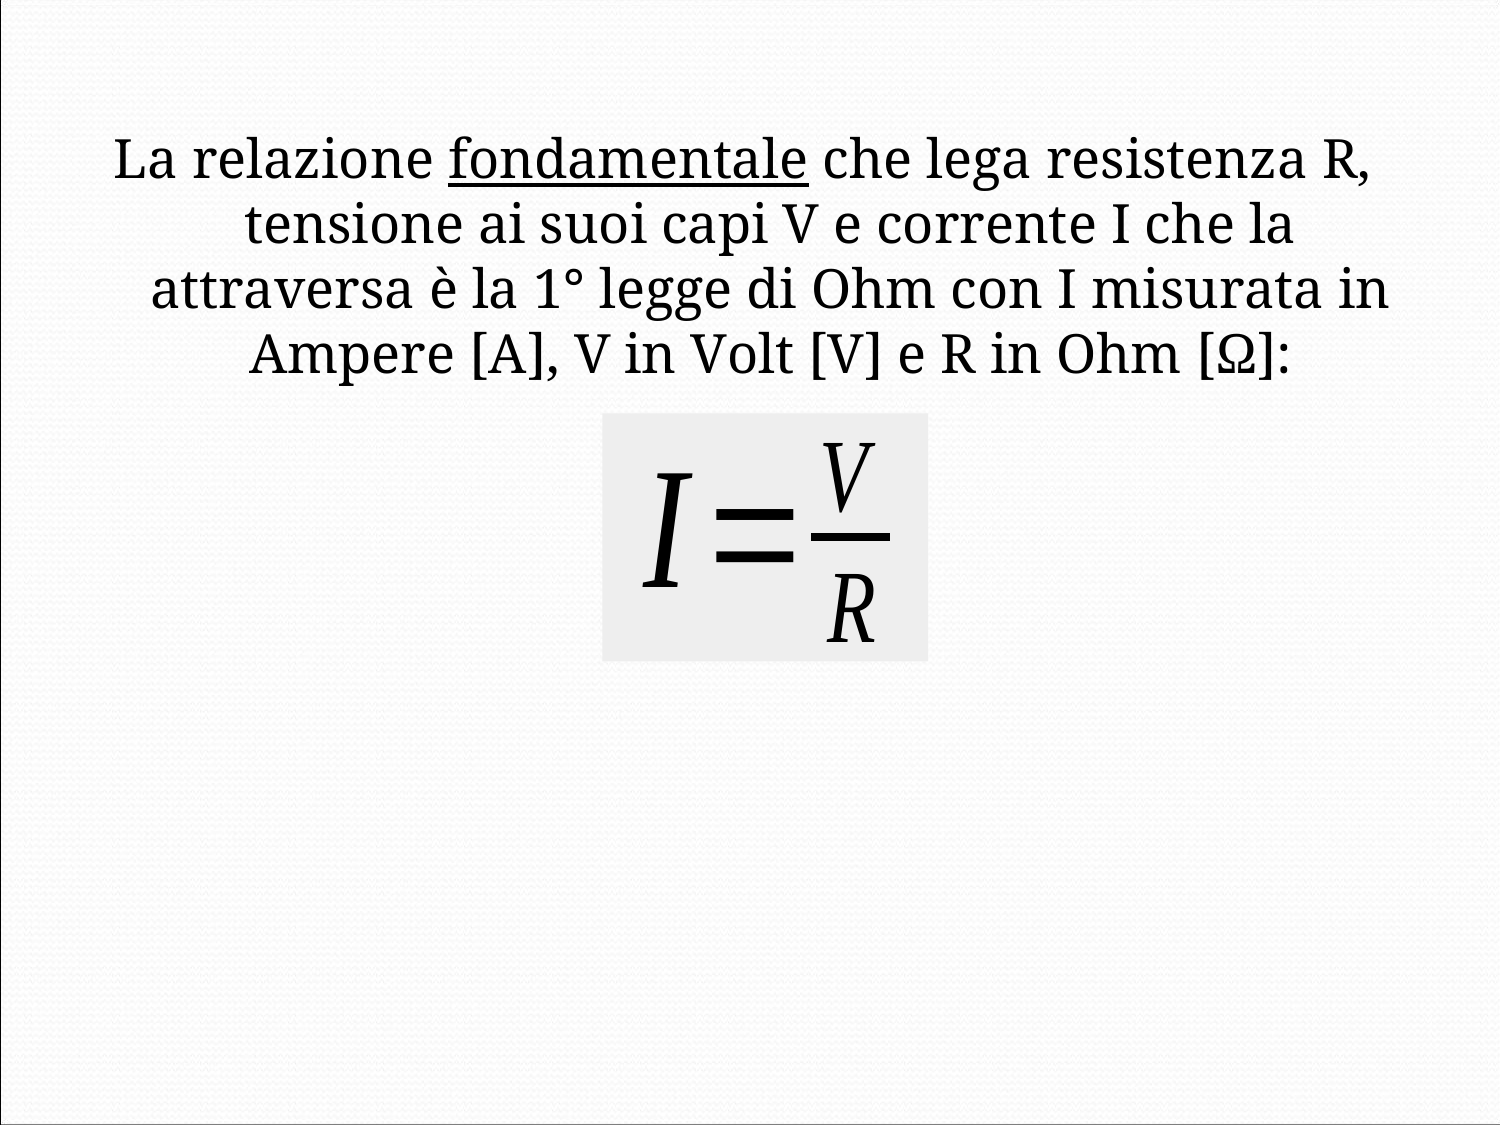

# La relazione fondamentale che lega resistenza R, tensione ai suoi capi V e corrente I che la attraversa è la 1° legge di Ohm con I misurata in Ampere [A], V in Volt [V] e R in Ohm [Ω]: